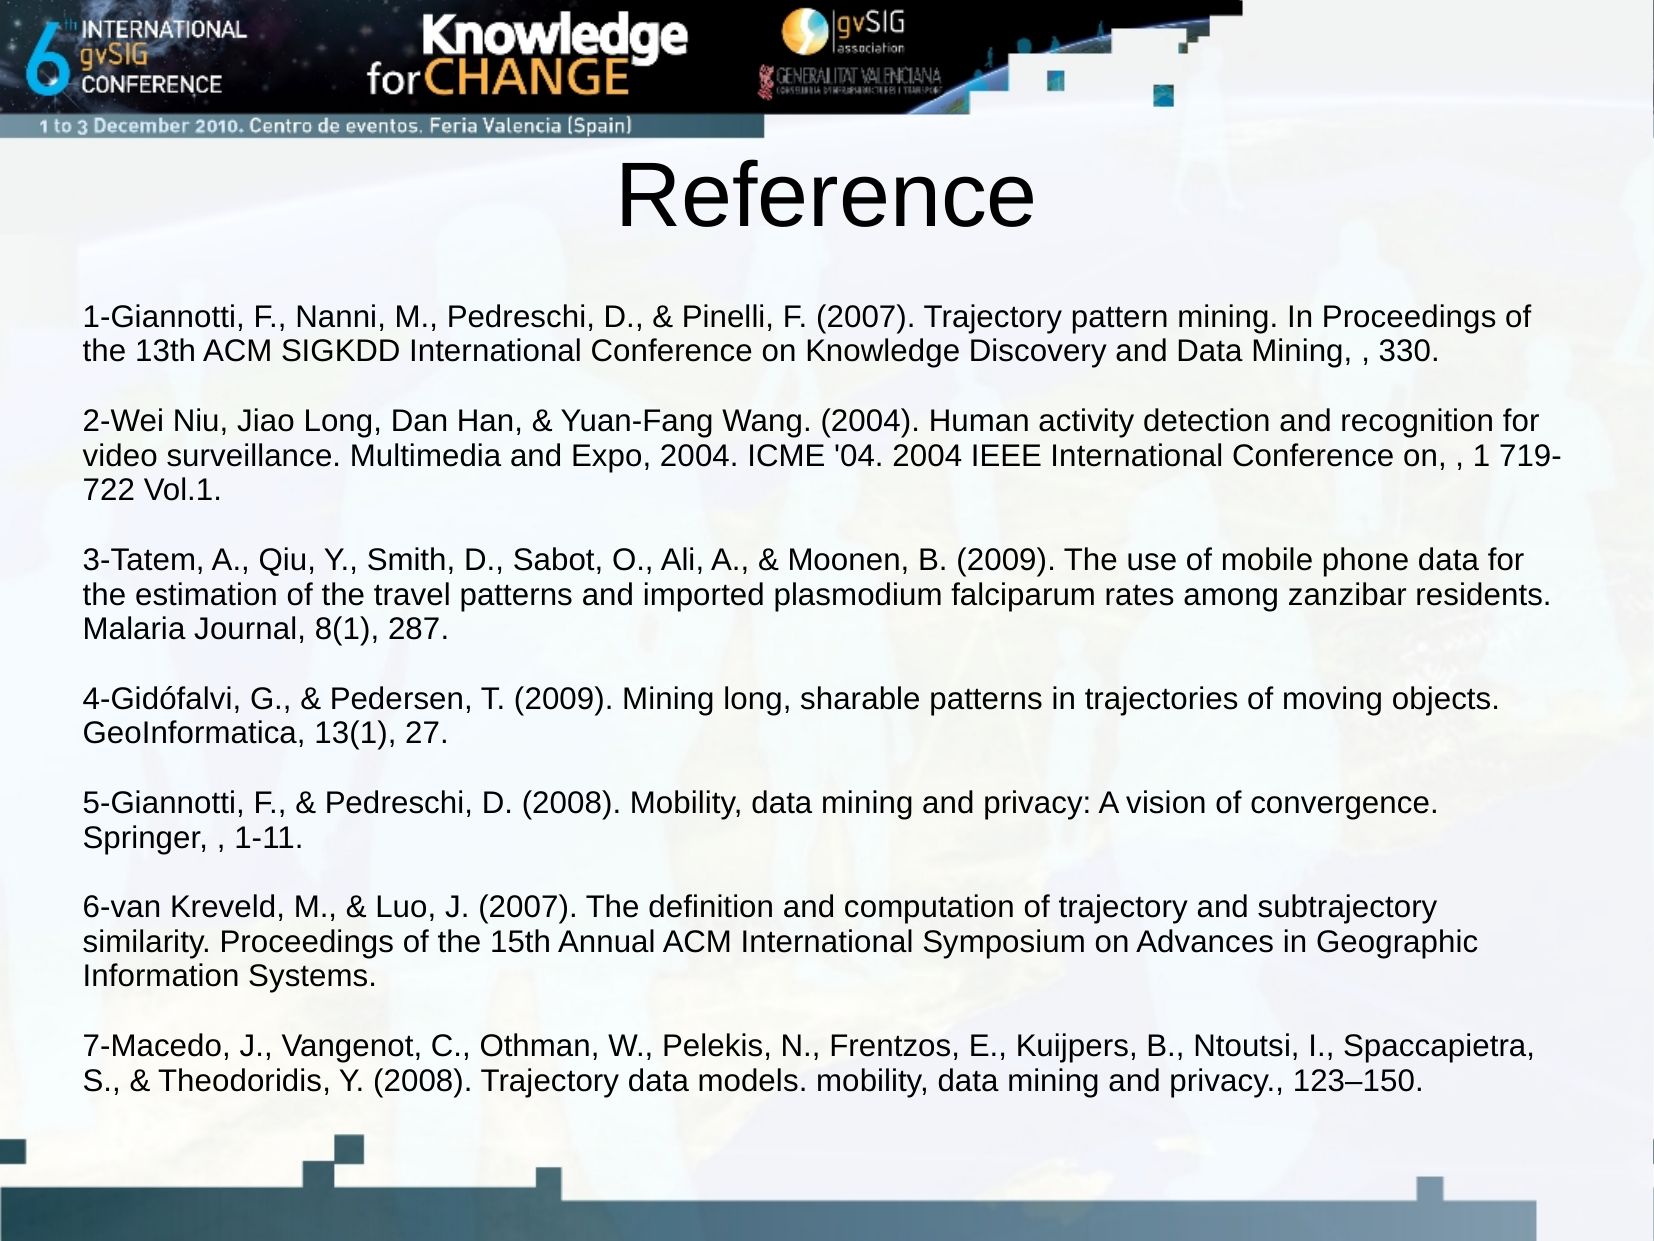

Reference
# 1-Giannotti, F., Nanni, M., Pedreschi, D., & Pinelli, F. (2007). Trajectory pattern mining. In Proceedings of the 13th ACM SIGKDD International Conference on Knowledge Discovery and Data Mining, , 330.
2-Wei Niu, Jiao Long, Dan Han, & Yuan-Fang Wang. (2004). Human activity detection and recognition for video surveillance. Multimedia and Expo, 2004. ICME '04. 2004 IEEE International Conference on, , 1 719-722 Vol.1.
3-Tatem, A., Qiu, Y., Smith, D., Sabot, O., Ali, A., & Moonen, B. (2009). The use of mobile phone data for the estimation of the travel patterns and imported plasmodium falciparum rates among zanzibar residents. Malaria Journal, 8(1), 287.
4-Gidófalvi, G., & Pedersen, T. (2009). Mining long, sharable patterns in trajectories of moving objects. GeoInformatica, 13(1), 27.
5-Giannotti, F., & Pedreschi, D. (2008). Mobility, data mining and privacy: A vision of convergence. Springer, , 1-11.
6-van Kreveld, M., & Luo, J. (2007). The definition and computation of trajectory and subtrajectory similarity. Proceedings of the 15th Annual ACM International Symposium on Advances in Geographic Information Systems.
7-Macedo, J., Vangenot, C., Othman, W., Pelekis, N., Frentzos, E., Kuijpers, B., Ntoutsi, I., Spaccapietra, S., & Theodoridis, Y. (2008). Trajectory data models. mobility, data mining and privacy., 123–150.